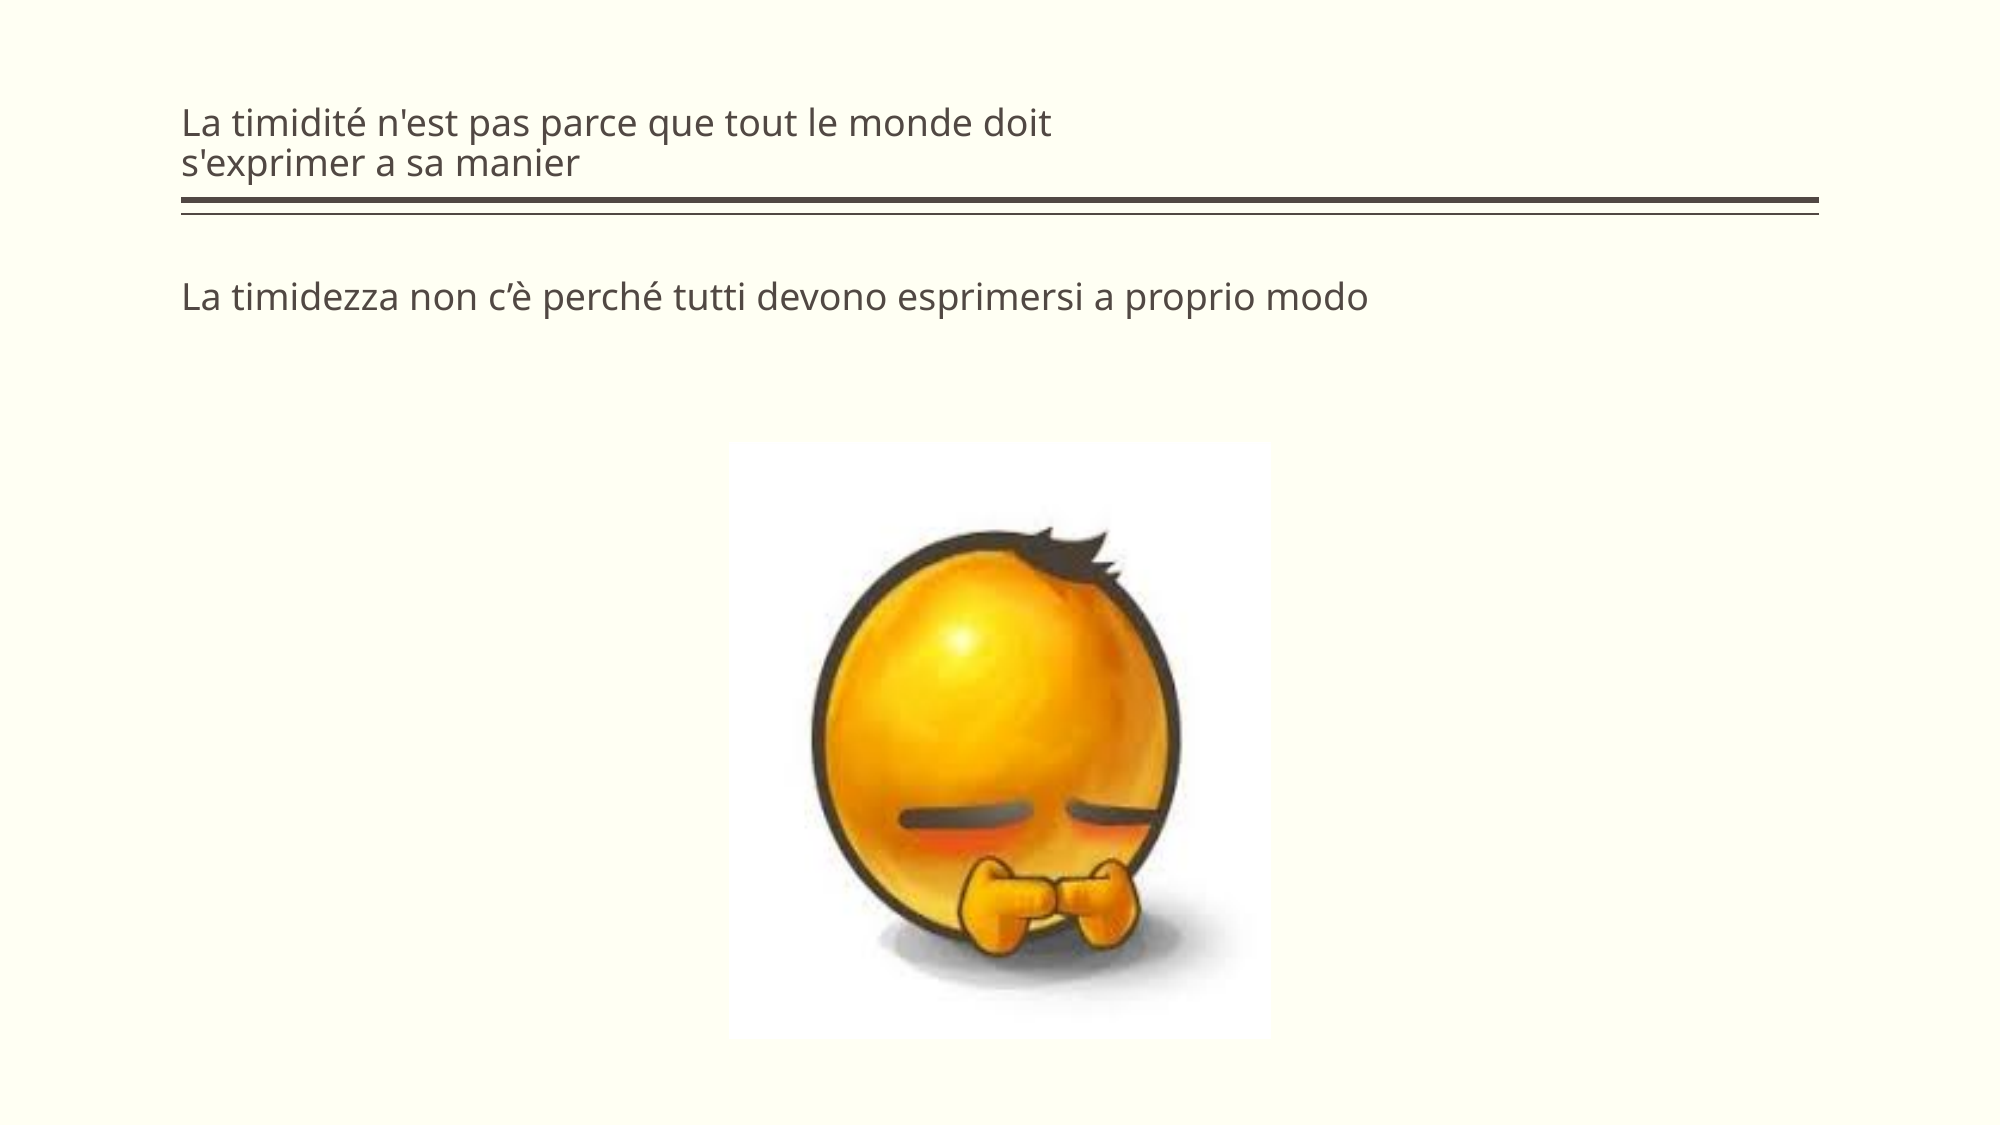

# La timidité n'est pas parce que tout le monde doit s'exprimer a sa manier
La timidezza non c’è perché tutti devono esprimersi a proprio modo